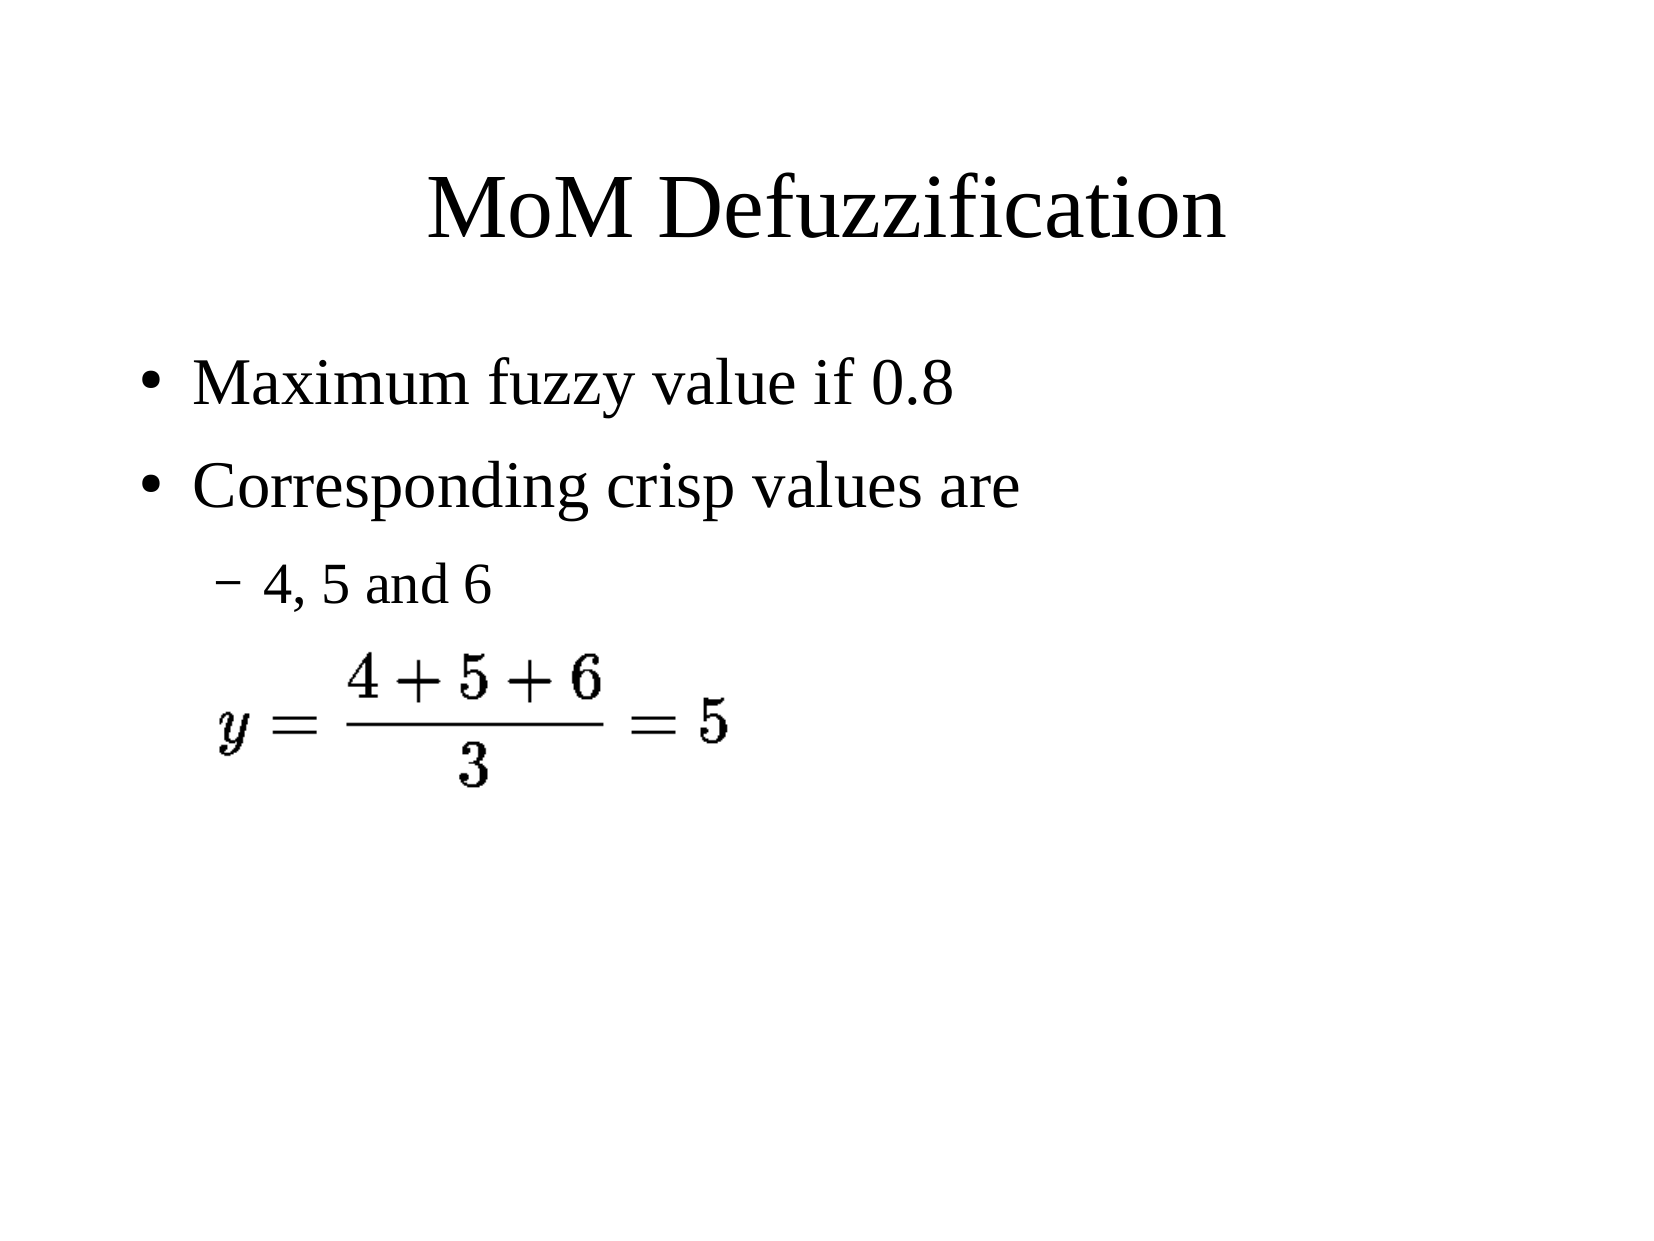

# MoM Defuzzification
Maximum fuzzy value if 0.8
Corresponding crisp values are
4, 5 and 6